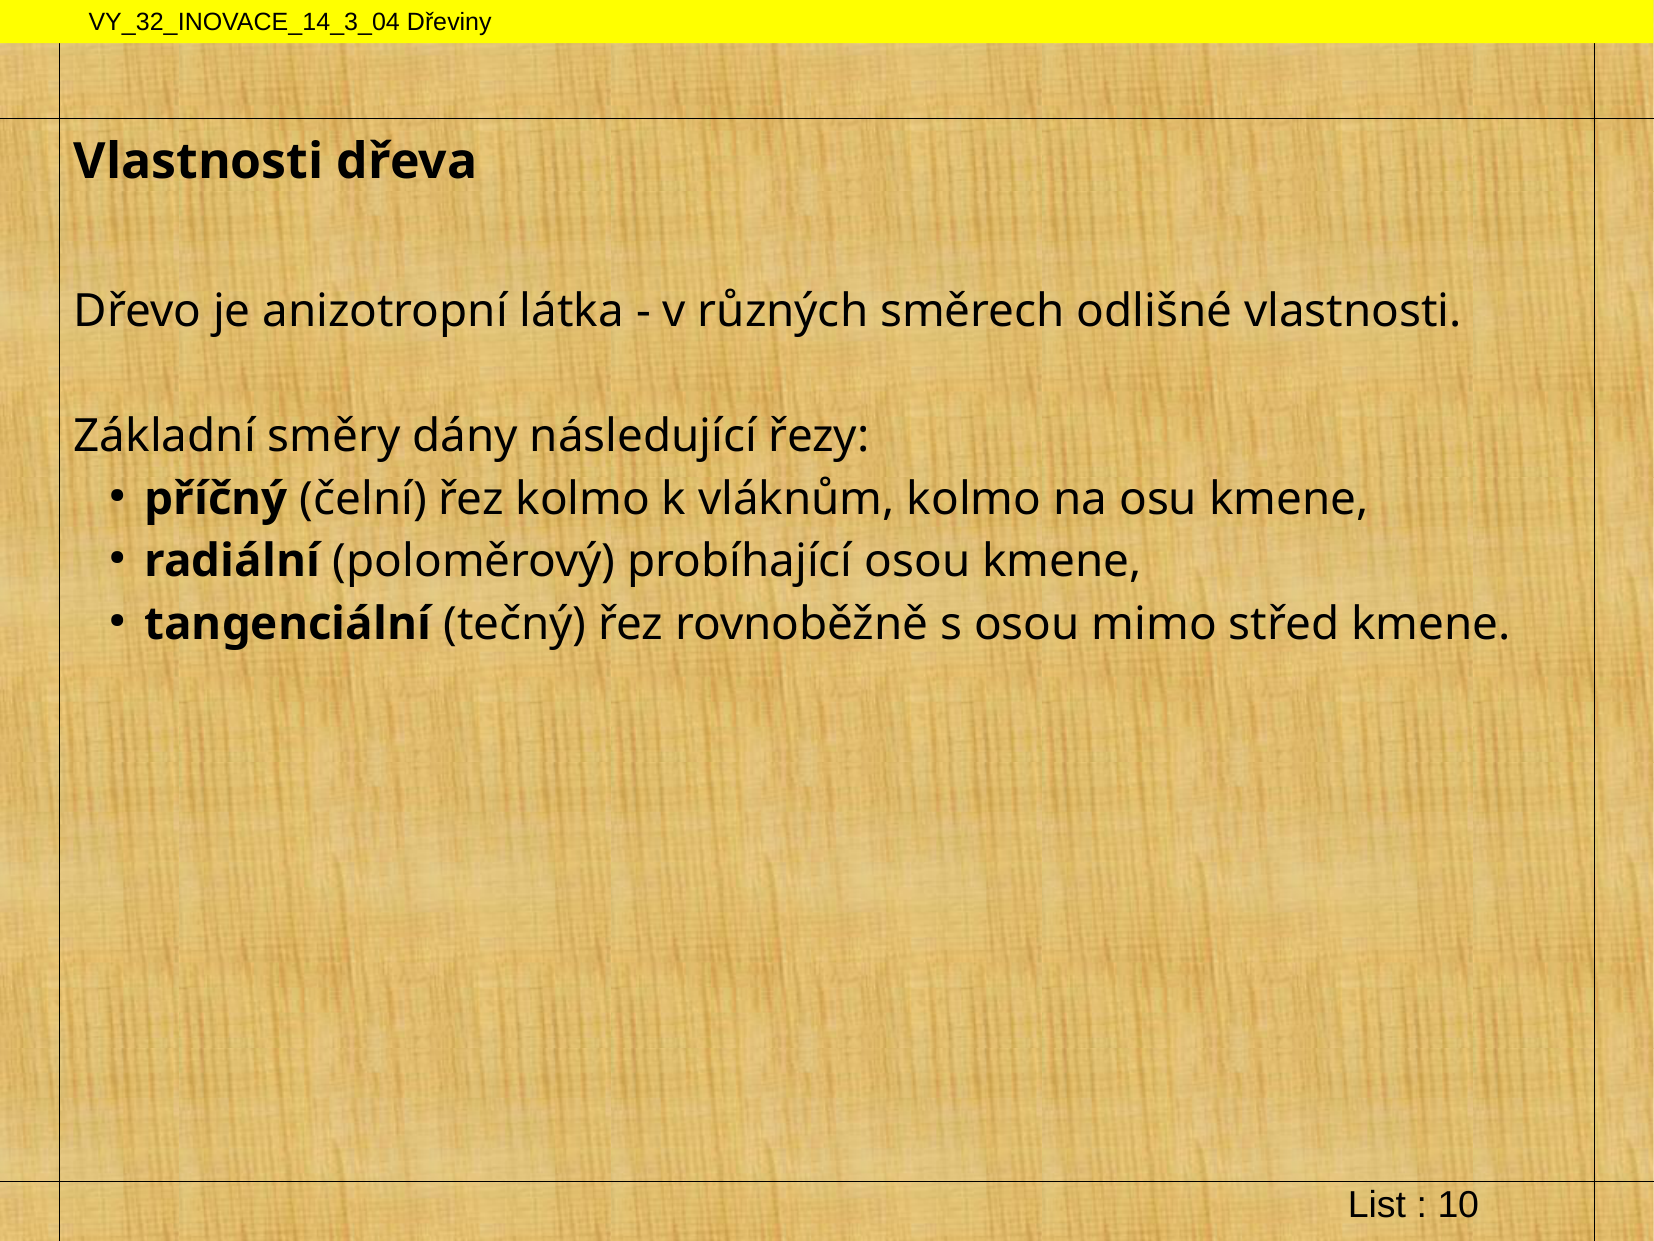

VY_32_INOVACE_14_3_04 Dřeviny
Vlastnosti dřeva
Dřevo je anizotropní látka - v různých směrech odlišné vlastnosti.
Základní směry dány následující řezy:
příčný (čelní) řez kolmo k vláknům, kolmo na osu kmene,
radiální (poloměrový) probíhající osou kmene,
tangenciální (tečný) řez rovnoběžně s osou mimo střed kmene.
List :